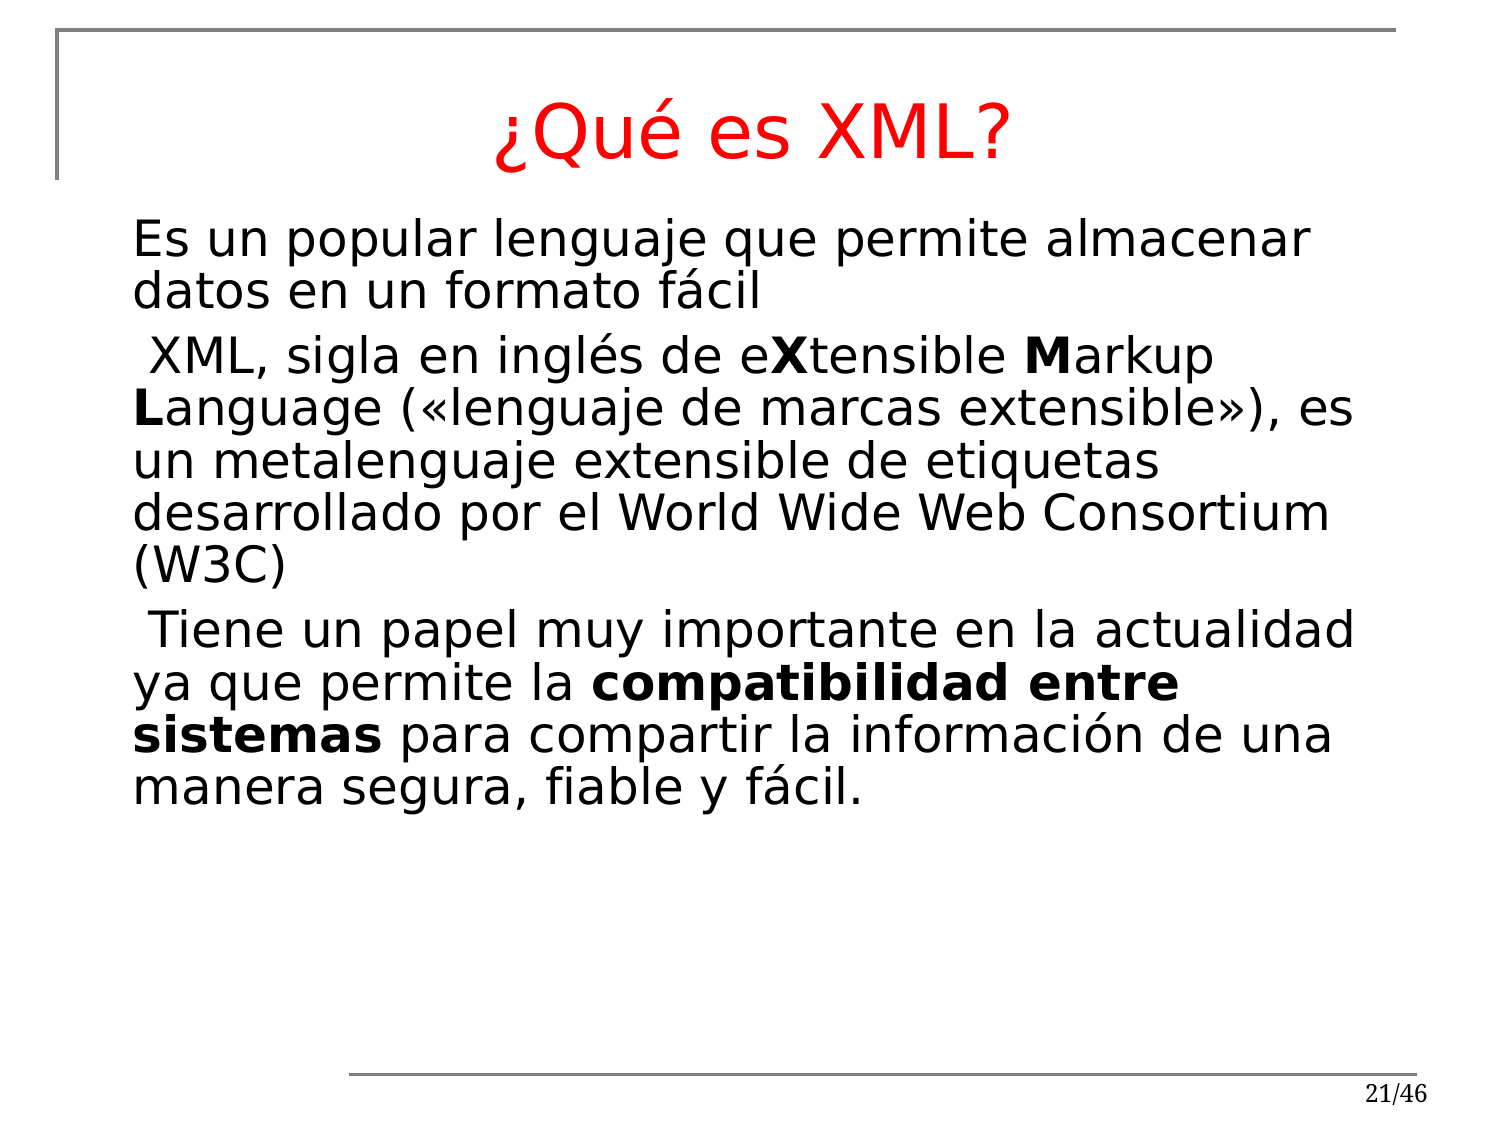

# ¿Qué es XML?
Es un popular lenguaje que permite almacenar datos en un formato fácil
 XML, sigla en inglés de eXtensible Markup Language («lenguaje de marcas extensible»), es un metalenguaje extensible de etiquetas desarrollado por el World Wide Web Consortium (W3C)
 Tiene un papel muy importante en la actualidad ya que permite la compatibilidad entre sistemas para compartir la información de una manera segura, fiable y fácil.